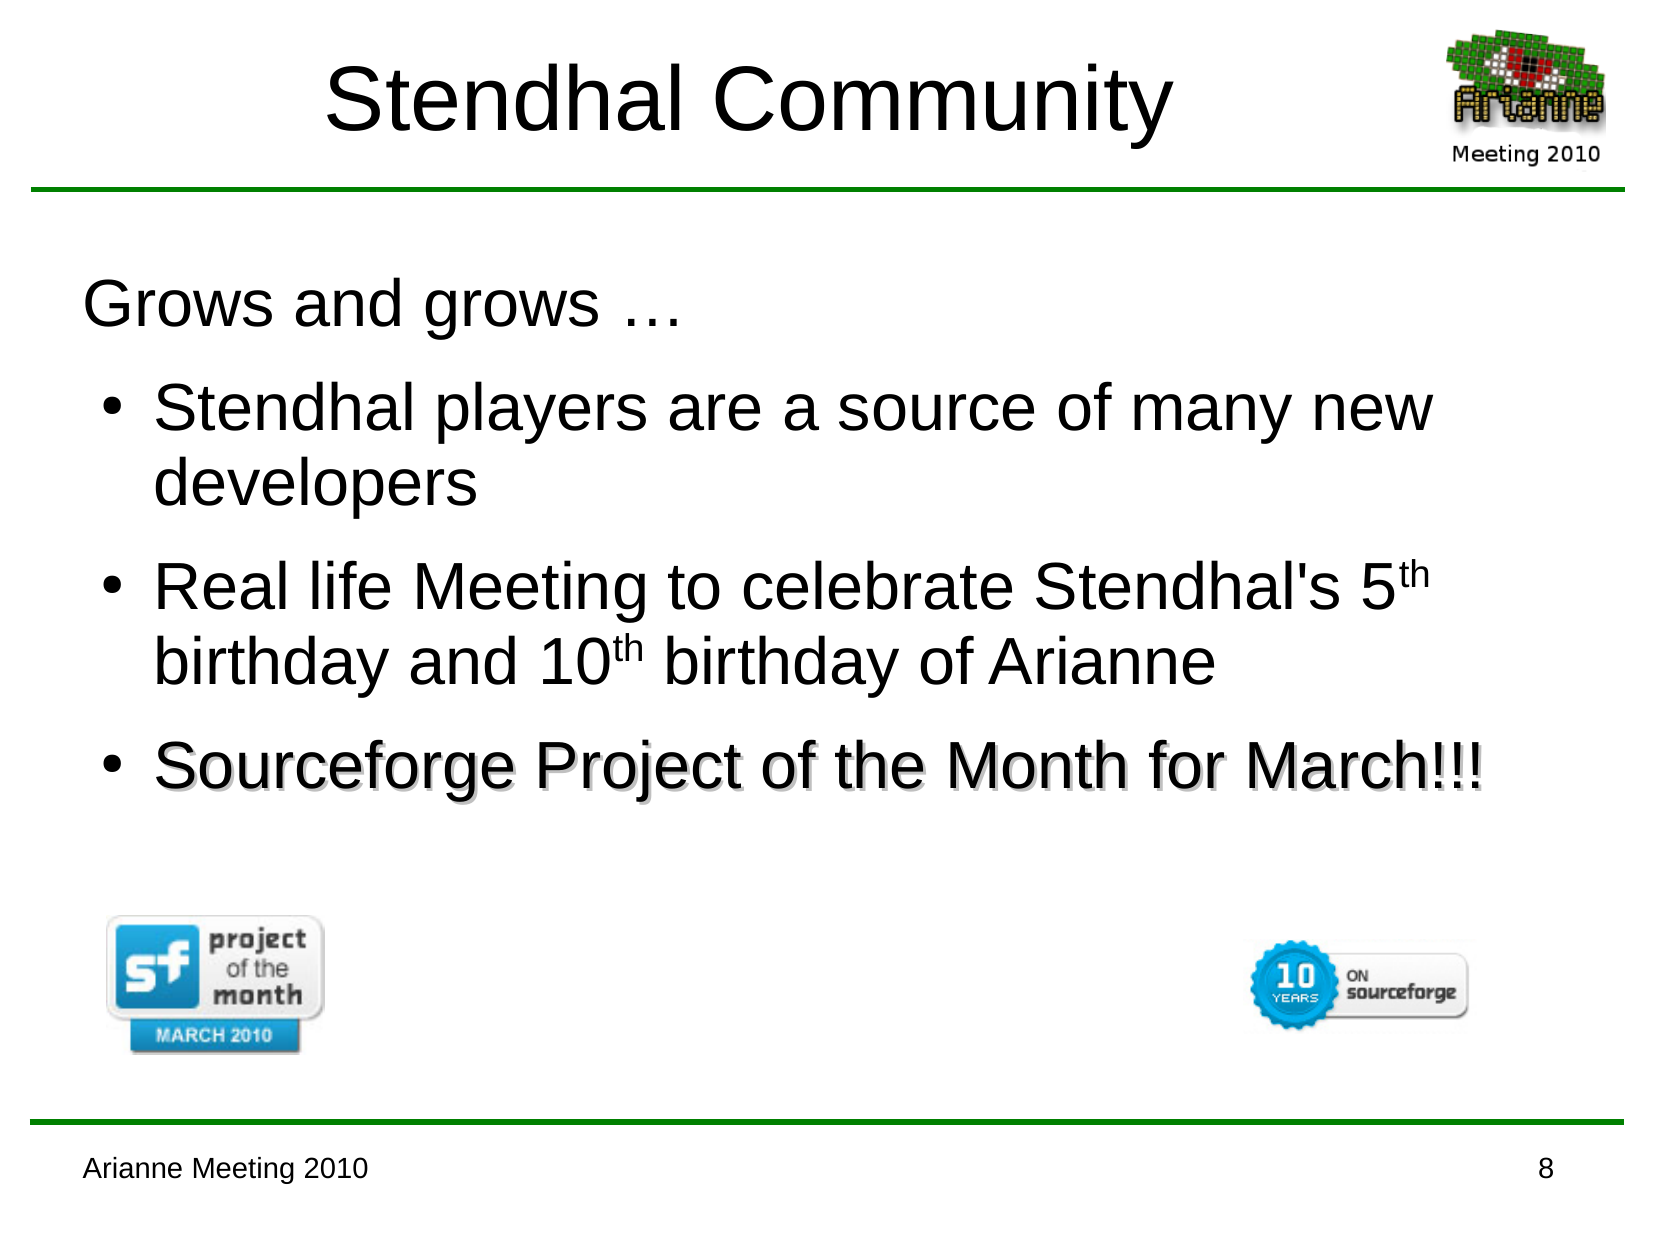

# Stendhal Community
Grows and grows …
Stendhal players are a source of many new developers
Real life Meeting to celebrate Stendhal's 5th birthday and 10th birthday of Arianne
Sourceforge Project of the Month for March!!!
2010-03-13
8